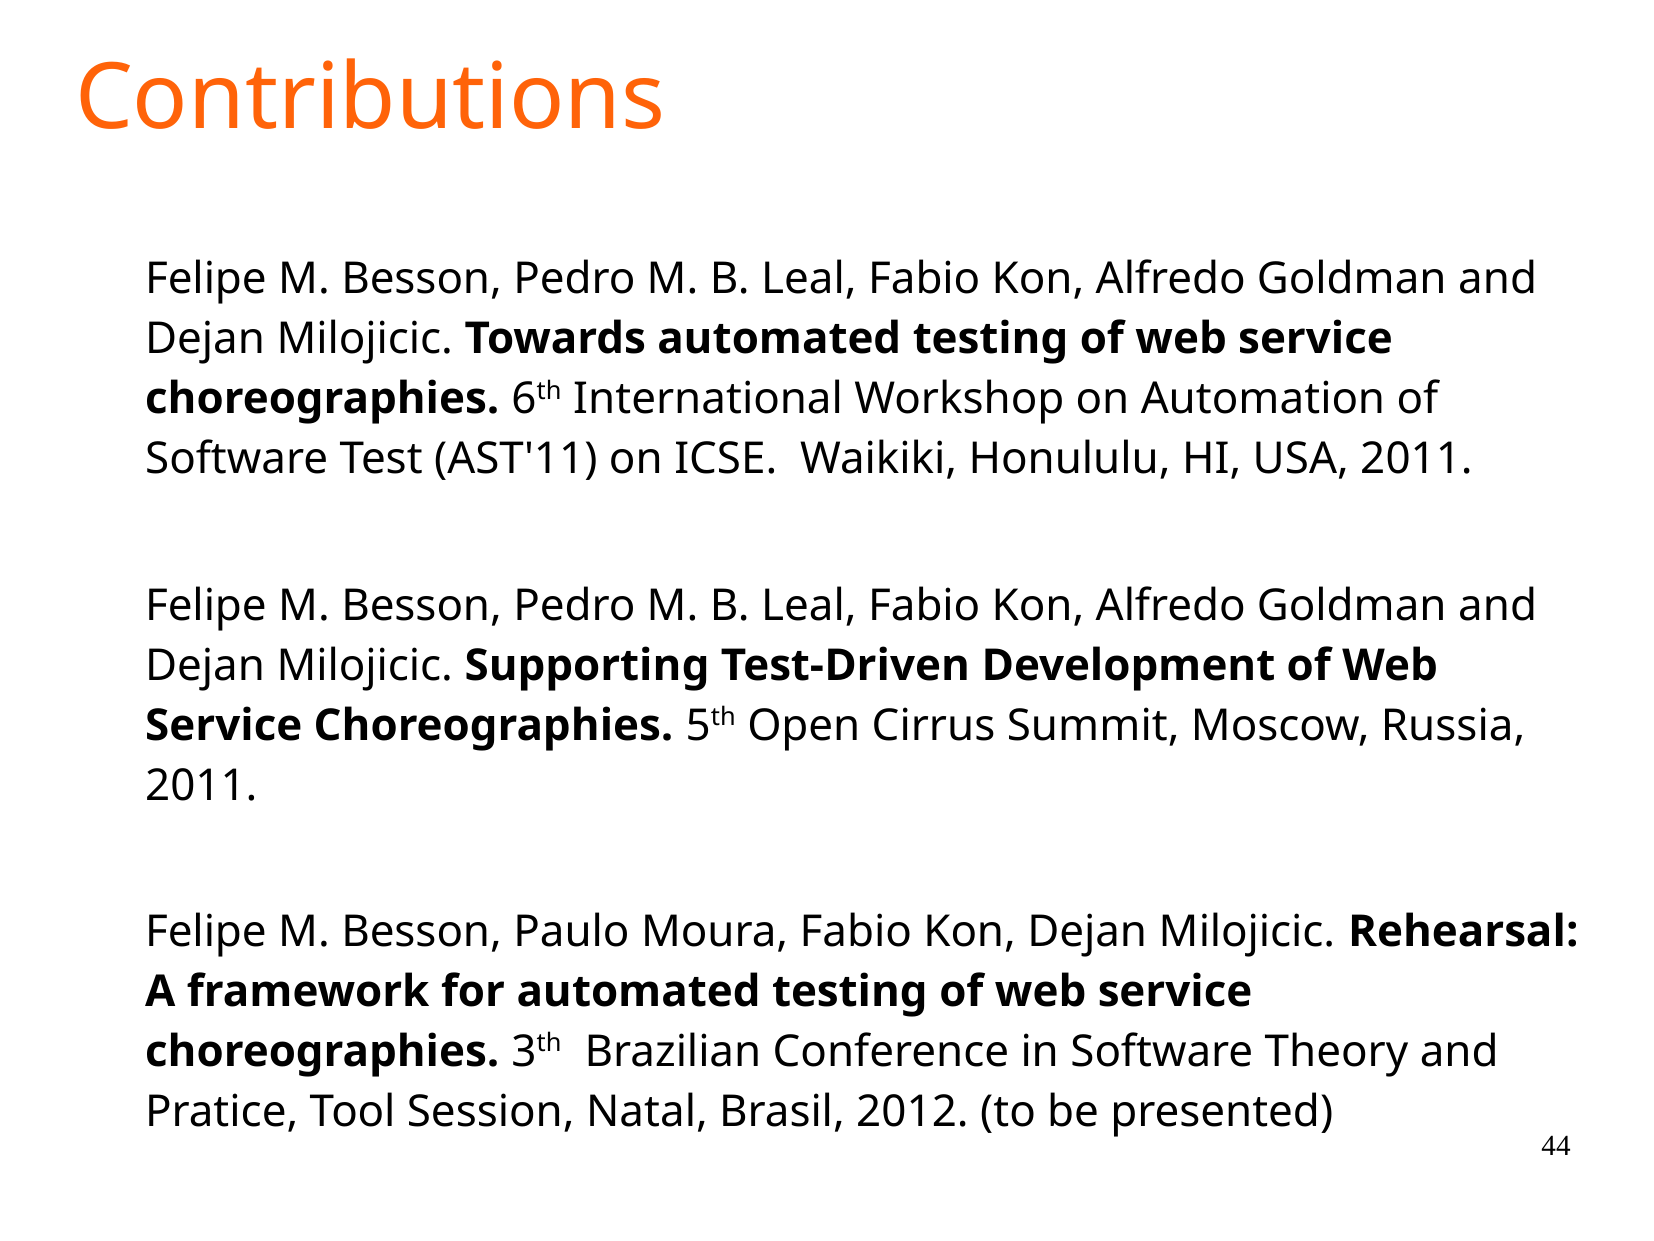

# Contributions
Felipe M. Besson, Pedro M. B. Leal, Fabio Kon, Alfredo Goldman and Dejan Milojicic. Towards automated testing of web service choreographies. 6th International Workshop on Automation of Software Test (AST'11) on ICSE. Waikiki, Honululu, HI, USA, 2011.
Felipe M. Besson, Pedro M. B. Leal, Fabio Kon, Alfredo Goldman and Dejan Milojicic. Supporting Test-Driven Development of Web Service Choreographies. 5th Open Cirrus Summit, Moscow, Russia, 2011.
Felipe M. Besson, Paulo Moura, Fabio Kon, Dejan Milojicic. Rehearsal: A framework for automated testing of web service choreographies. 3th Brazilian Conference in Software Theory and Pratice, Tool Session, Natal, Brasil, 2012. (to be presented)
44